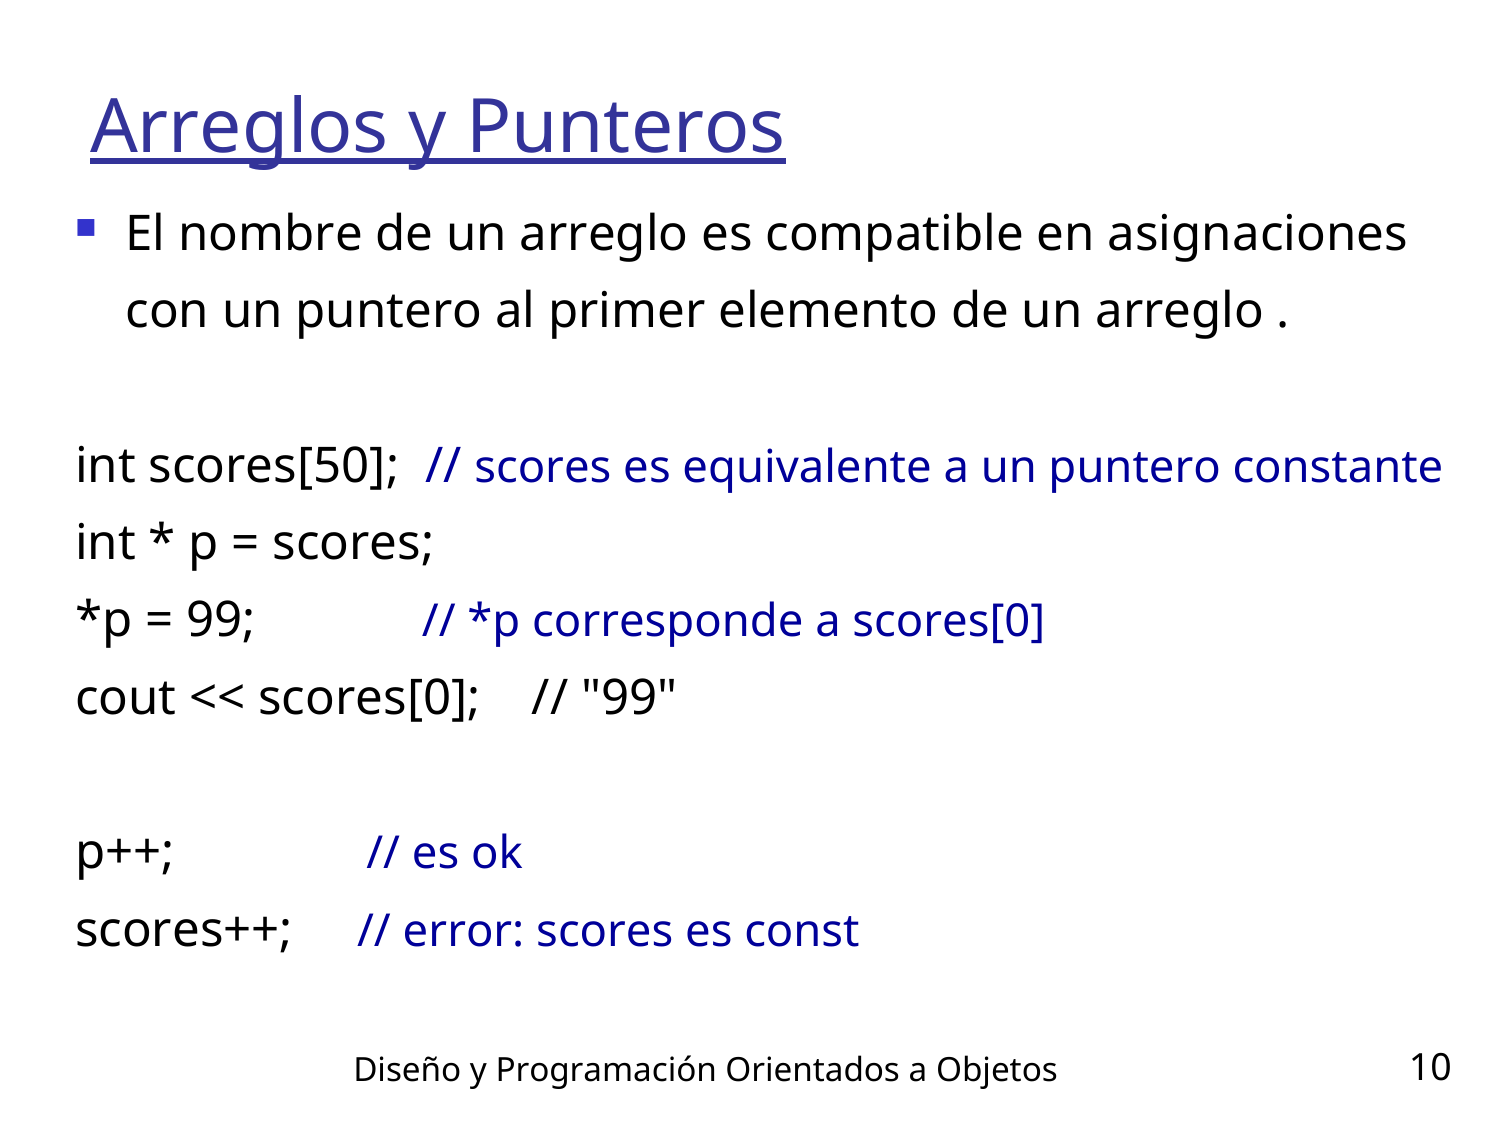

# Arreglos y Punteros
El nombre de un arreglo es compatible en asignaciones con un puntero al primer elemento de un arreglo .
int scores[50]; // scores es equivalente a un puntero constante
int * p = scores;
*p = 99; // *p corresponde a scores[0]
cout << scores[0]; // "99"
p++; // es ok
scores++; // error: scores es const
Diseño y Programación Orientados a Objetos
10